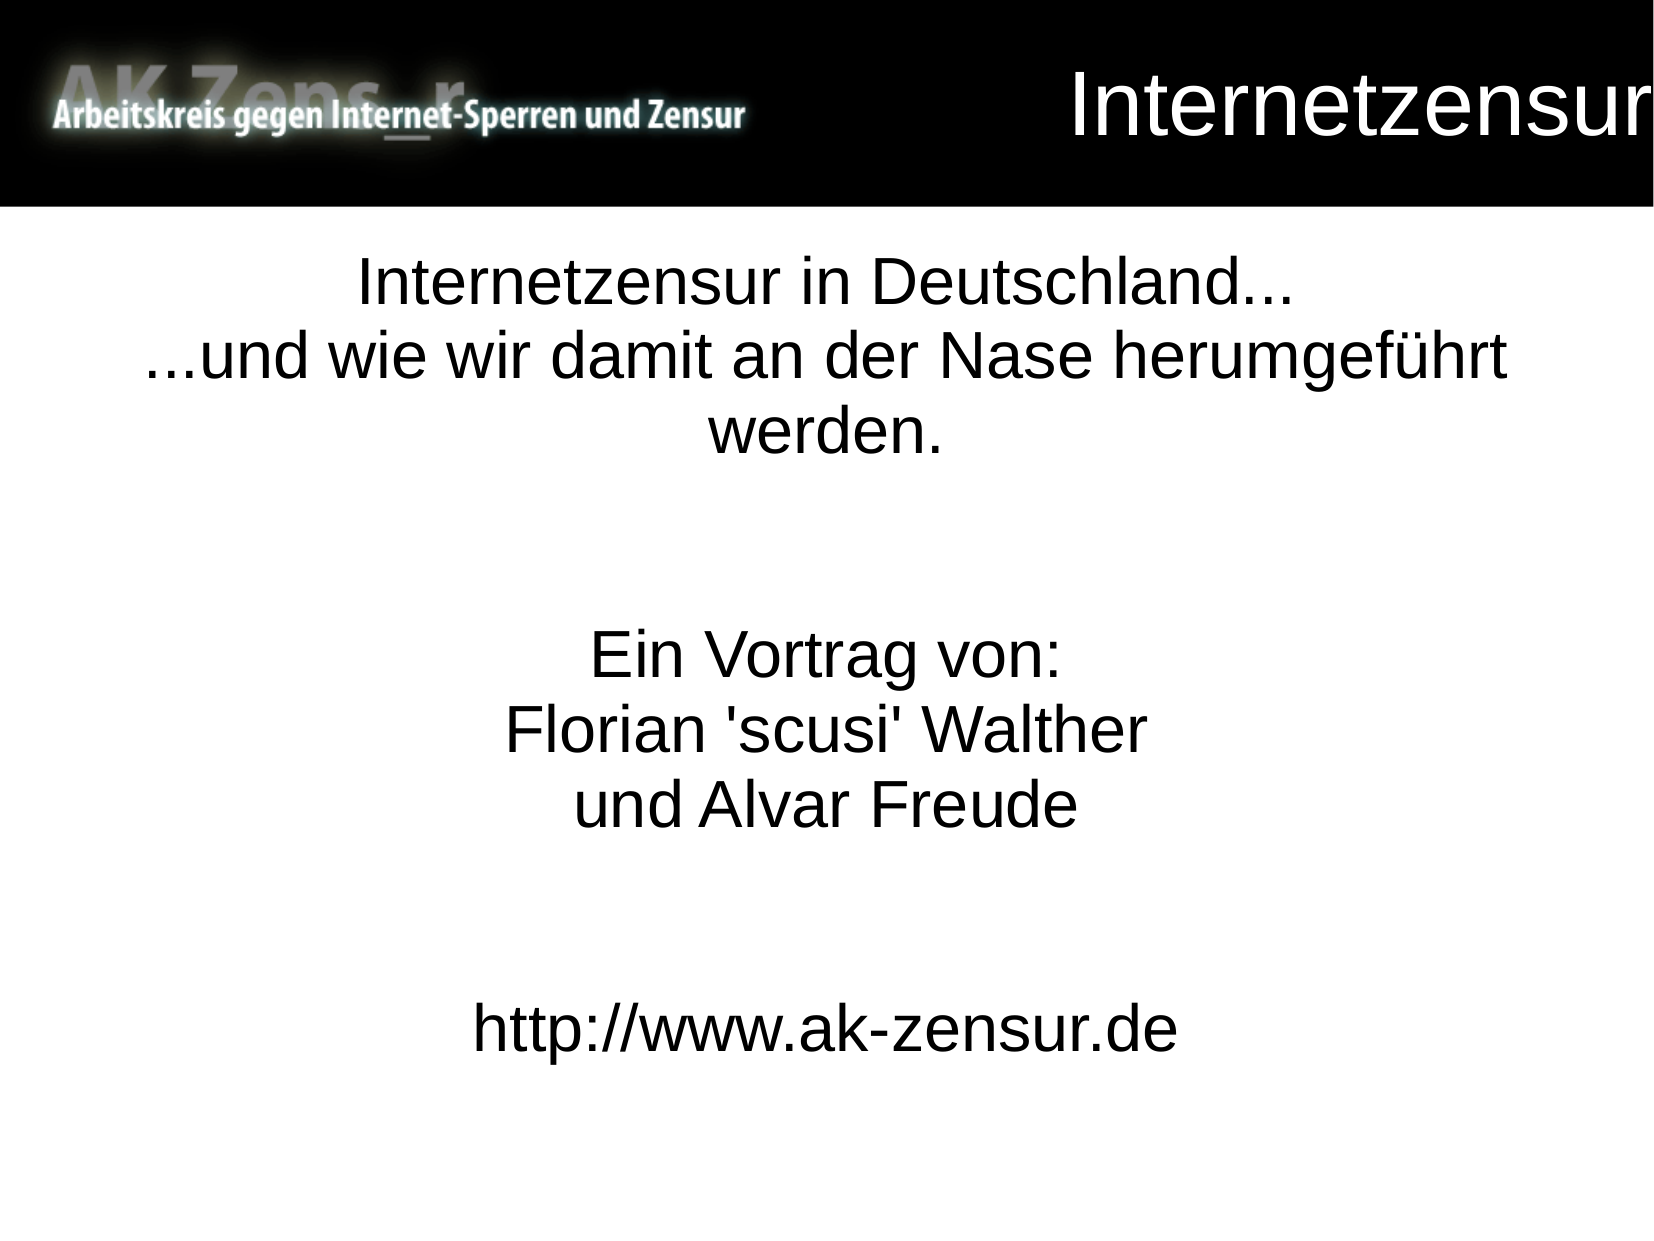

# Internetzensur
Internetzensur in Deutschland...
...und wie wir damit an der Nase herumgeführt werden.
Ein Vortrag von:
Florian 'scusi' Walther
und Alvar Freude
http://www.ak-zensur.de